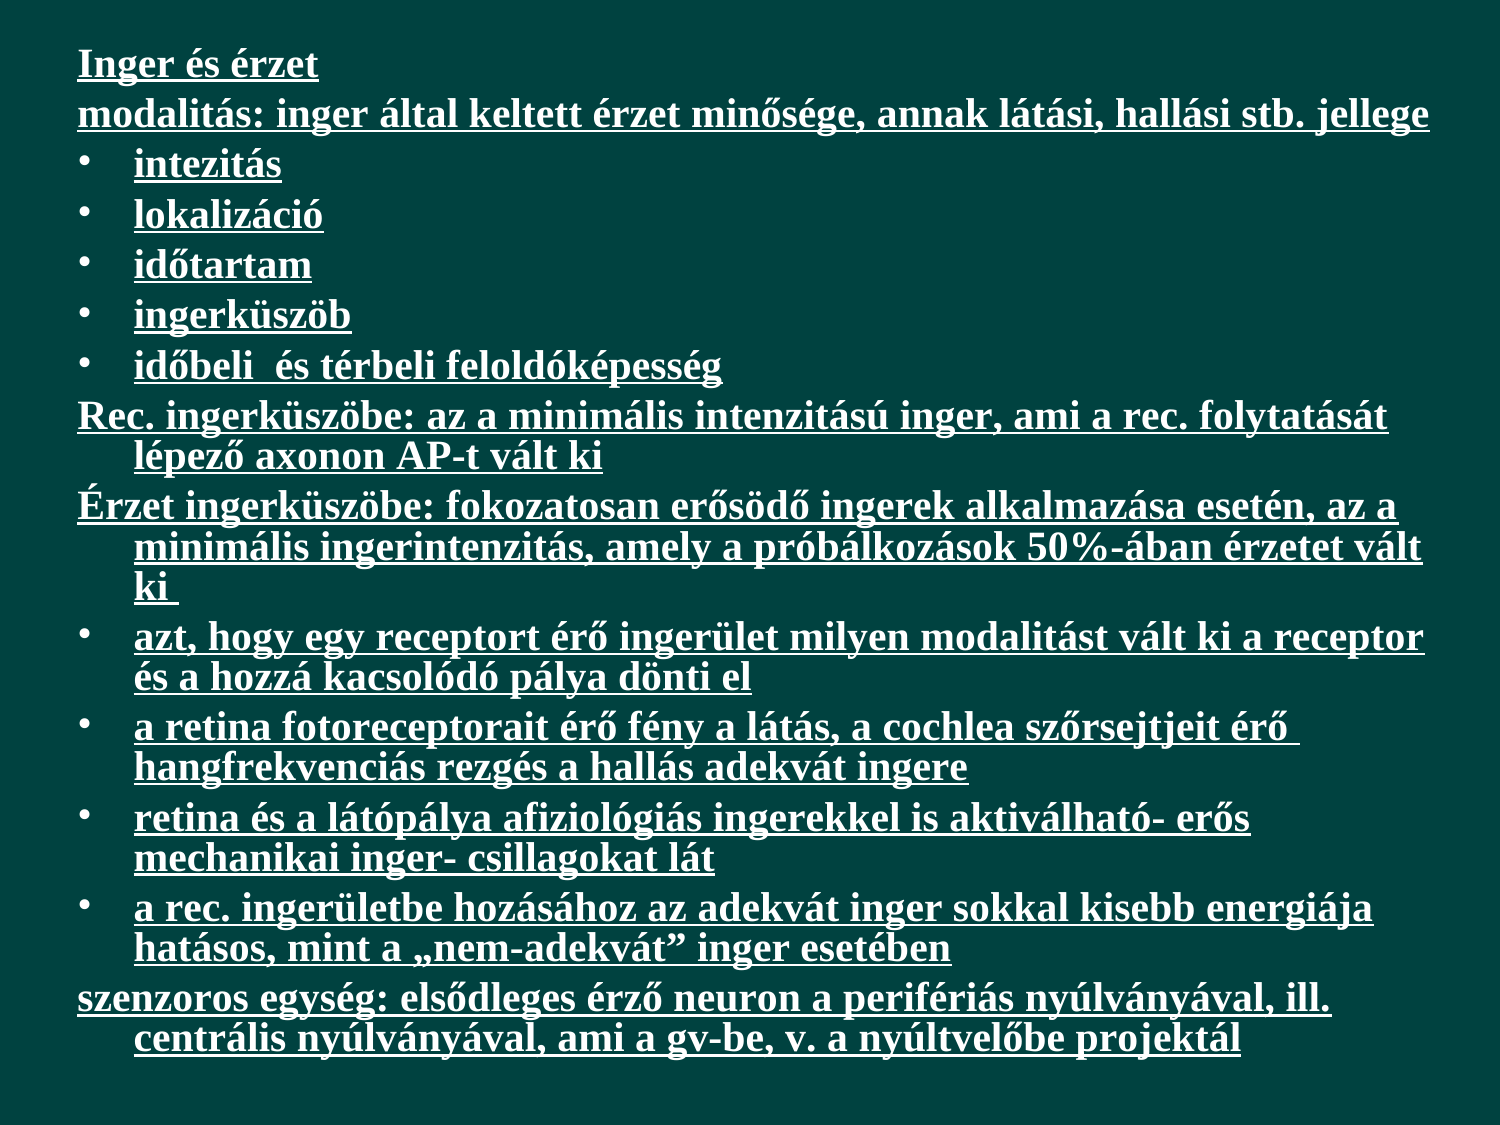

Inger és érzet
modalitás: inger által keltett érzet minősége, annak látási, hallási stb. jellege
intezitás
lokalizáció
időtartam
ingerküszöb
időbeli és térbeli feloldóképesség
Rec. ingerküszöbe: az a minimális intenzitású inger, ami a rec. folytatását lépező axonon AP-t vált ki
Érzet ingerküszöbe: fokozatosan erősödő ingerek alkalmazása esetén, az a minimális ingerintenzitás, amely a próbálkozások 50%-ában érzetet vált ki
azt, hogy egy receptort érő ingerület milyen modalitást vált ki a receptor és a hozzá kacsolódó pálya dönti el
a retina fotoreceptorait érő fény a látás, a cochlea szőrsejtjeit érő hangfrekvenciás rezgés a hallás adekvát ingere
retina és a látópálya afiziológiás ingerekkel is aktiválható- erős mechanikai inger- csillagokat lát
a rec. ingerületbe hozásához az adekvát inger sokkal kisebb energiája hatásos, mint a „nem-adekvát” inger esetében
szenzoros egység: elsődleges érző neuron a perifériás nyúlványával, ill. centrális nyúlványával, ami a gv-be, v. a nyúltvelőbe projektál